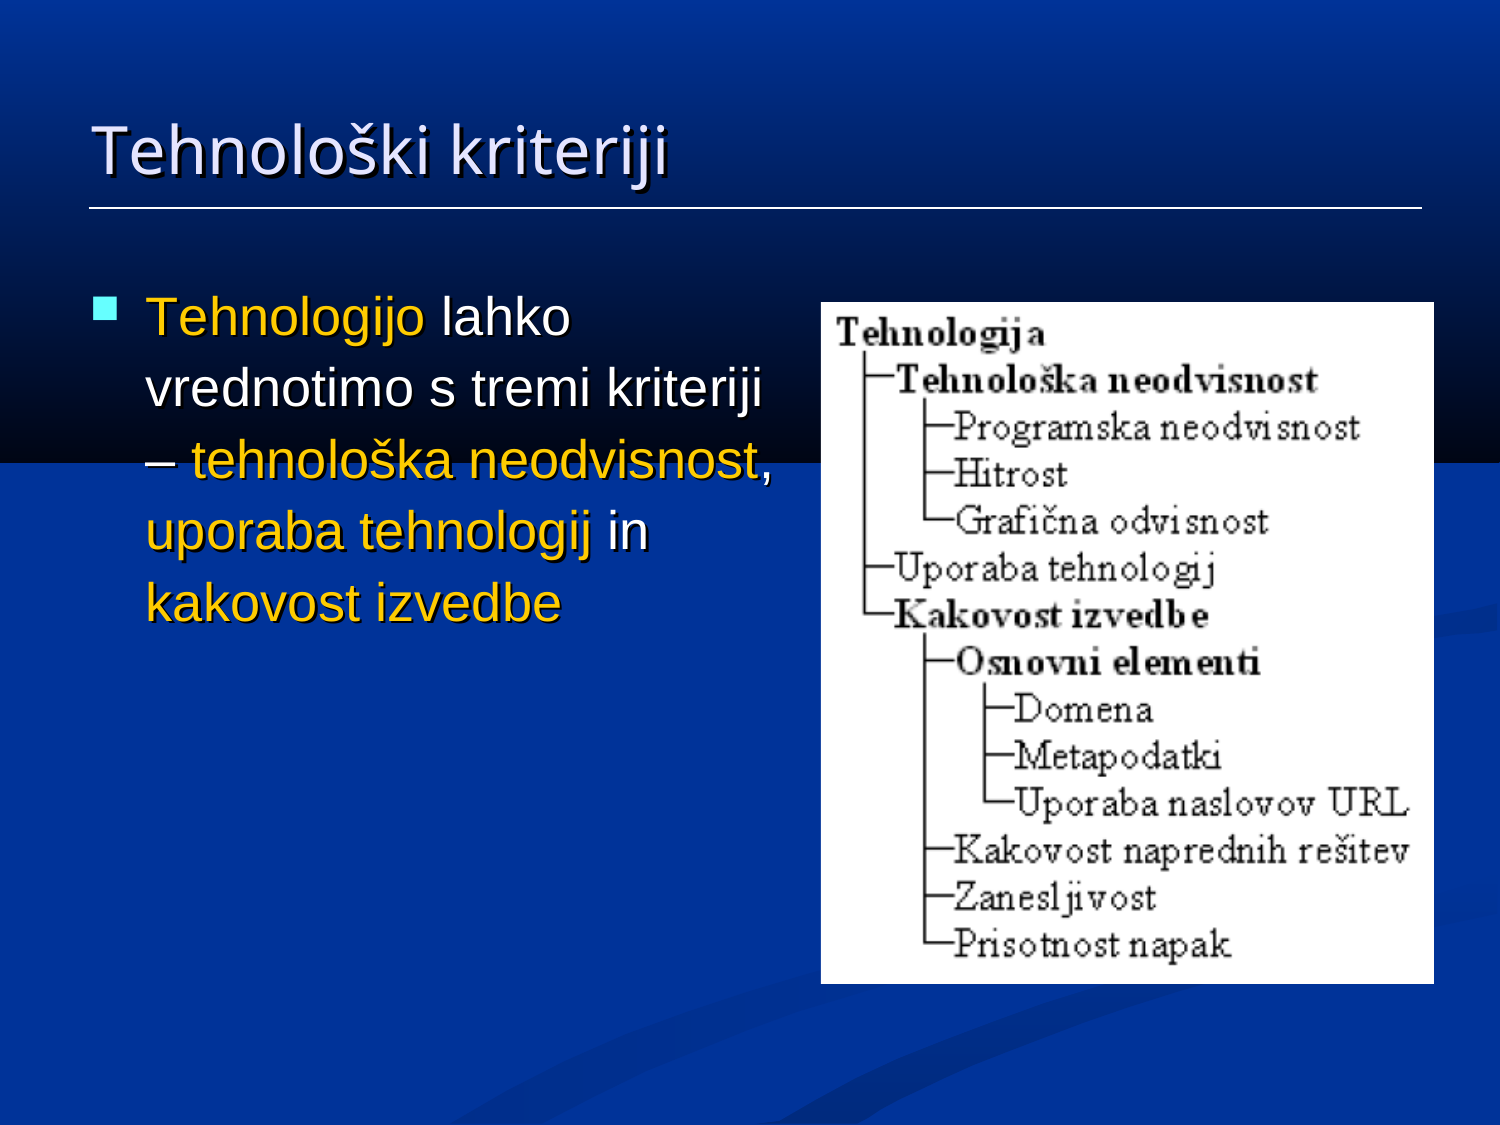

Tehnološki kriteriji
Tehnologijo lahko vrednotimo s tremi kriteriji – tehnološka neodvisnost, uporaba tehnologij in kakovost izvedbe